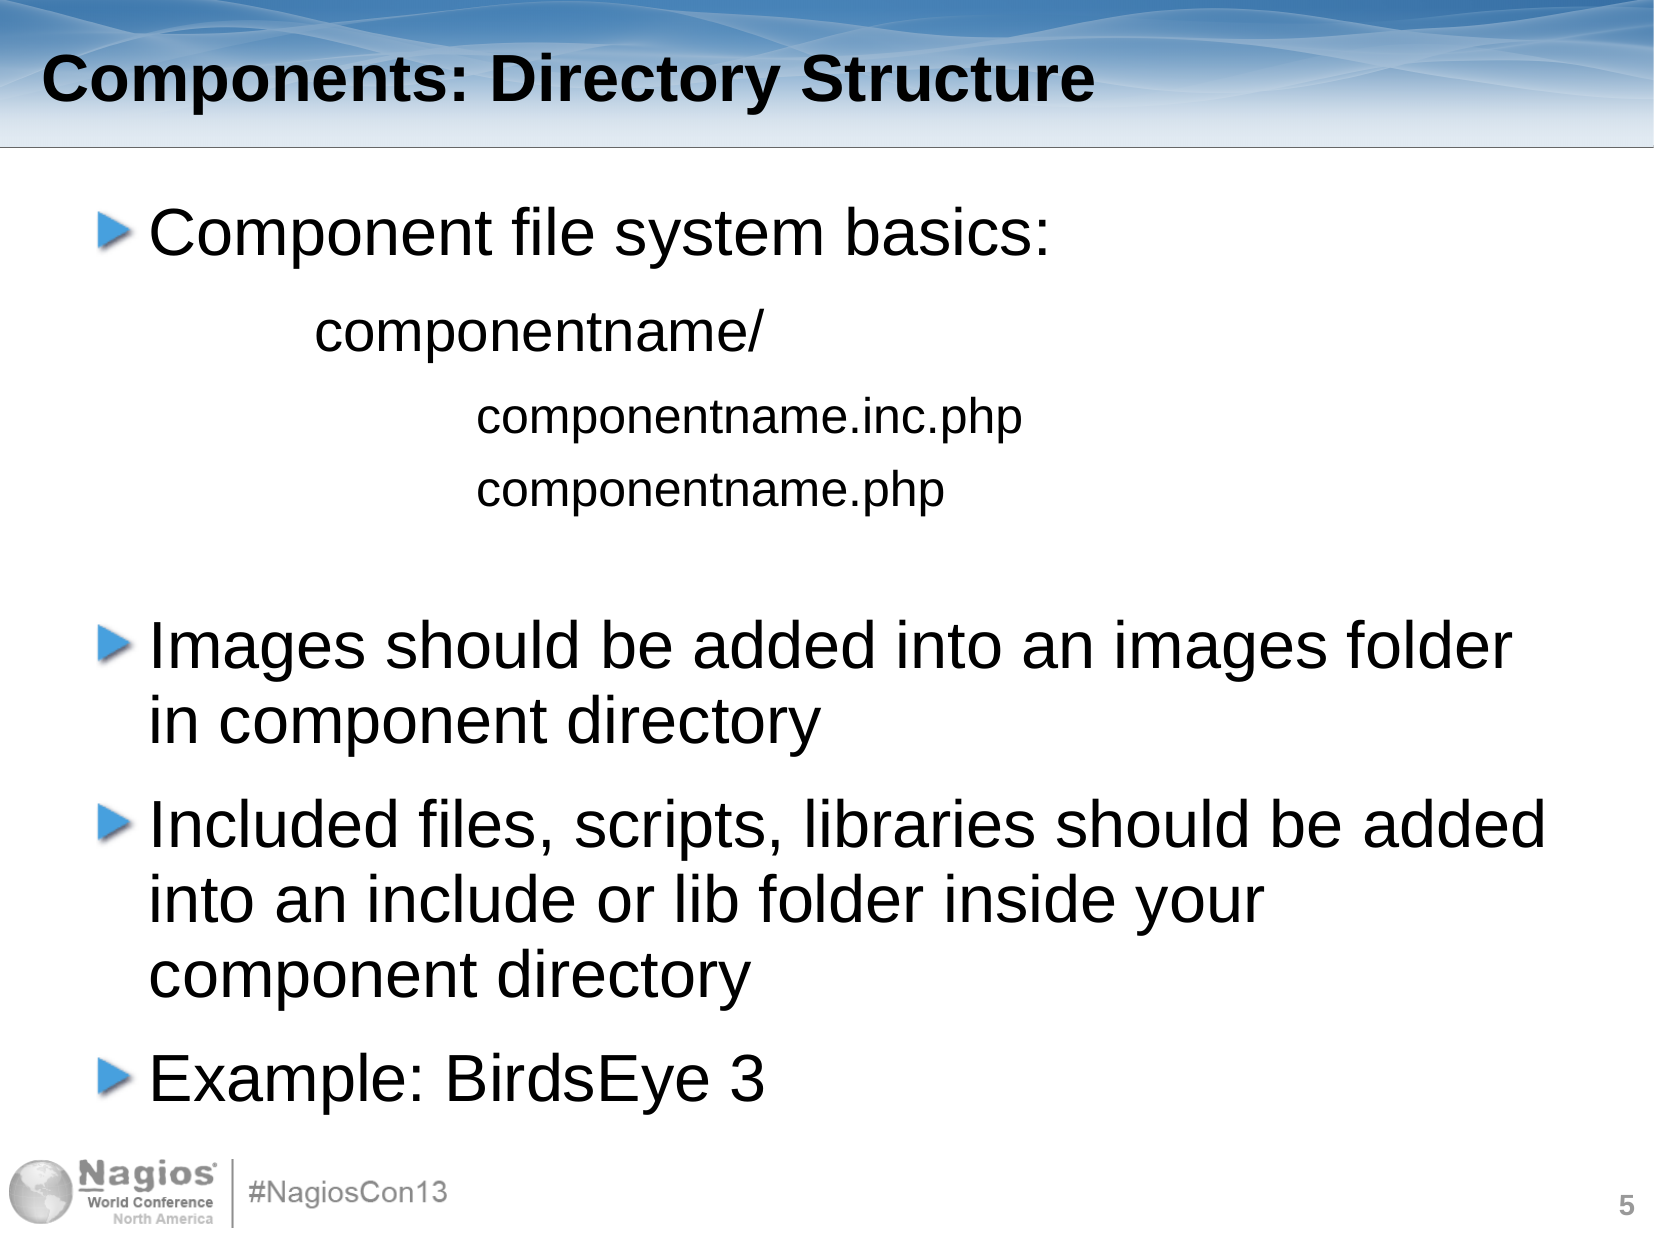

# Components: Directory Structure
Component file system basics:
componentname/
componentname.inc.php
componentname.php
Images should be added into an images folder in component directory
Included files, scripts, libraries should be added into an include or lib folder inside your component directory
Example: BirdsEye 3
5